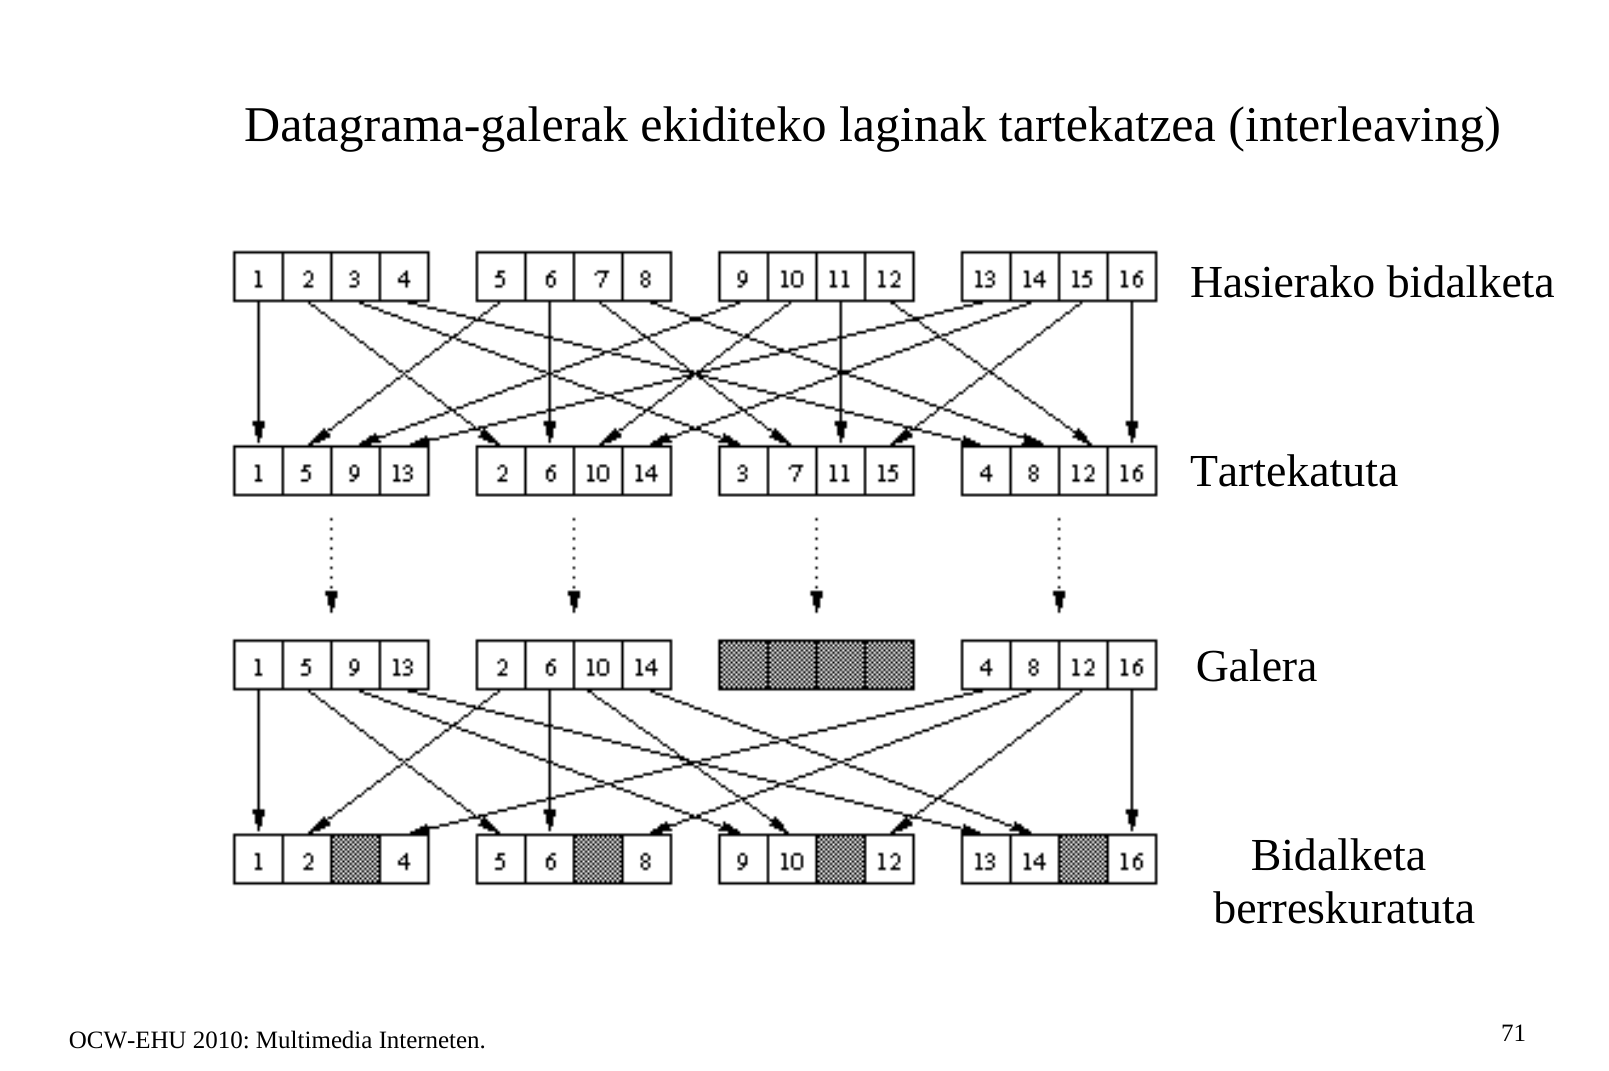

# Datagrama-galerak ekiditeko laginak tartekatzea (interleaving)
Hasierako bidalketa
Tartekatuta
Galera
Bidalketa
 berreskuratuta
71